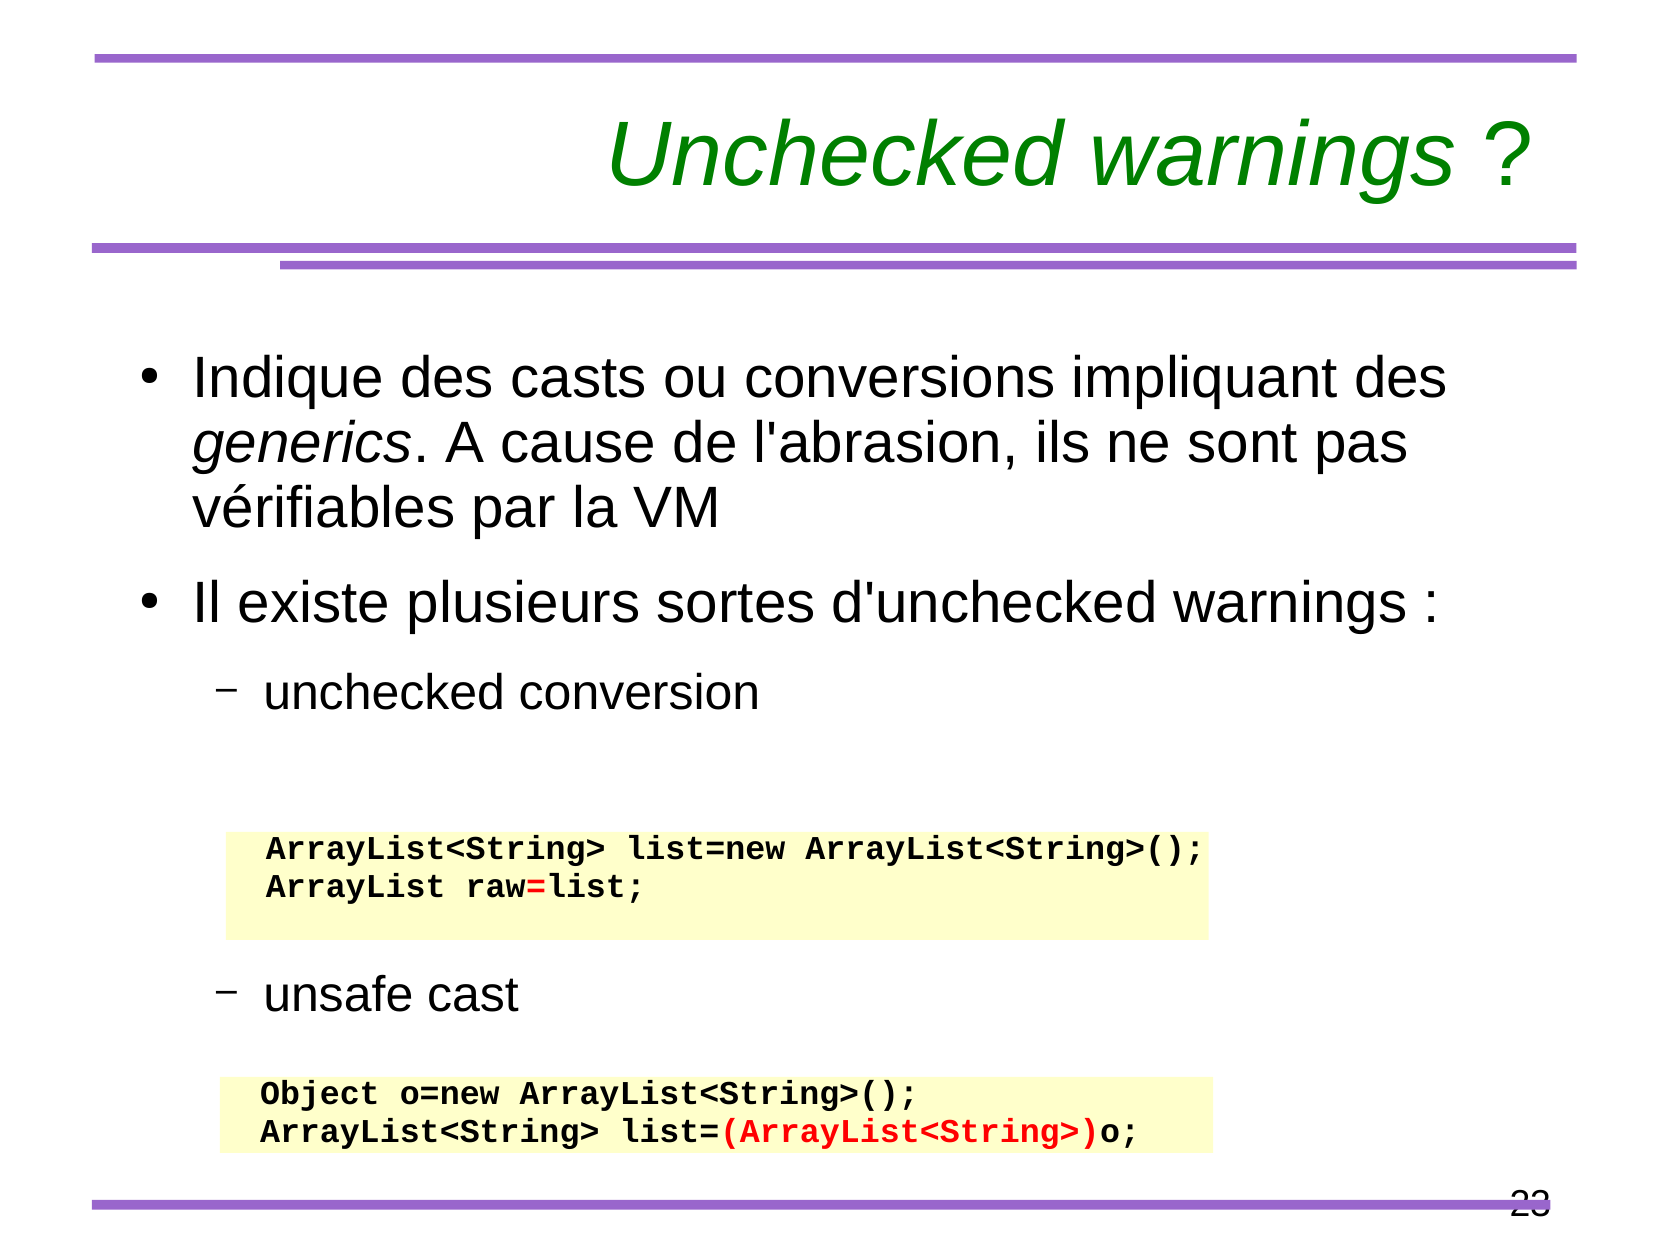

# Unchecked warnings ?
Indique des casts ou conversions impliquant des generics. A cause de l'abrasion, ils ne sont pas vérifiables par la VM
Il existe plusieurs sortes d'unchecked warnings :
unchecked conversion
unsafe cast
 ArrayList<String> list=new ArrayList<String>();
 ArrayList raw=list;
 Object o=new ArrayList<String>();
 ArrayList<String> list=(ArrayList<String>)o;